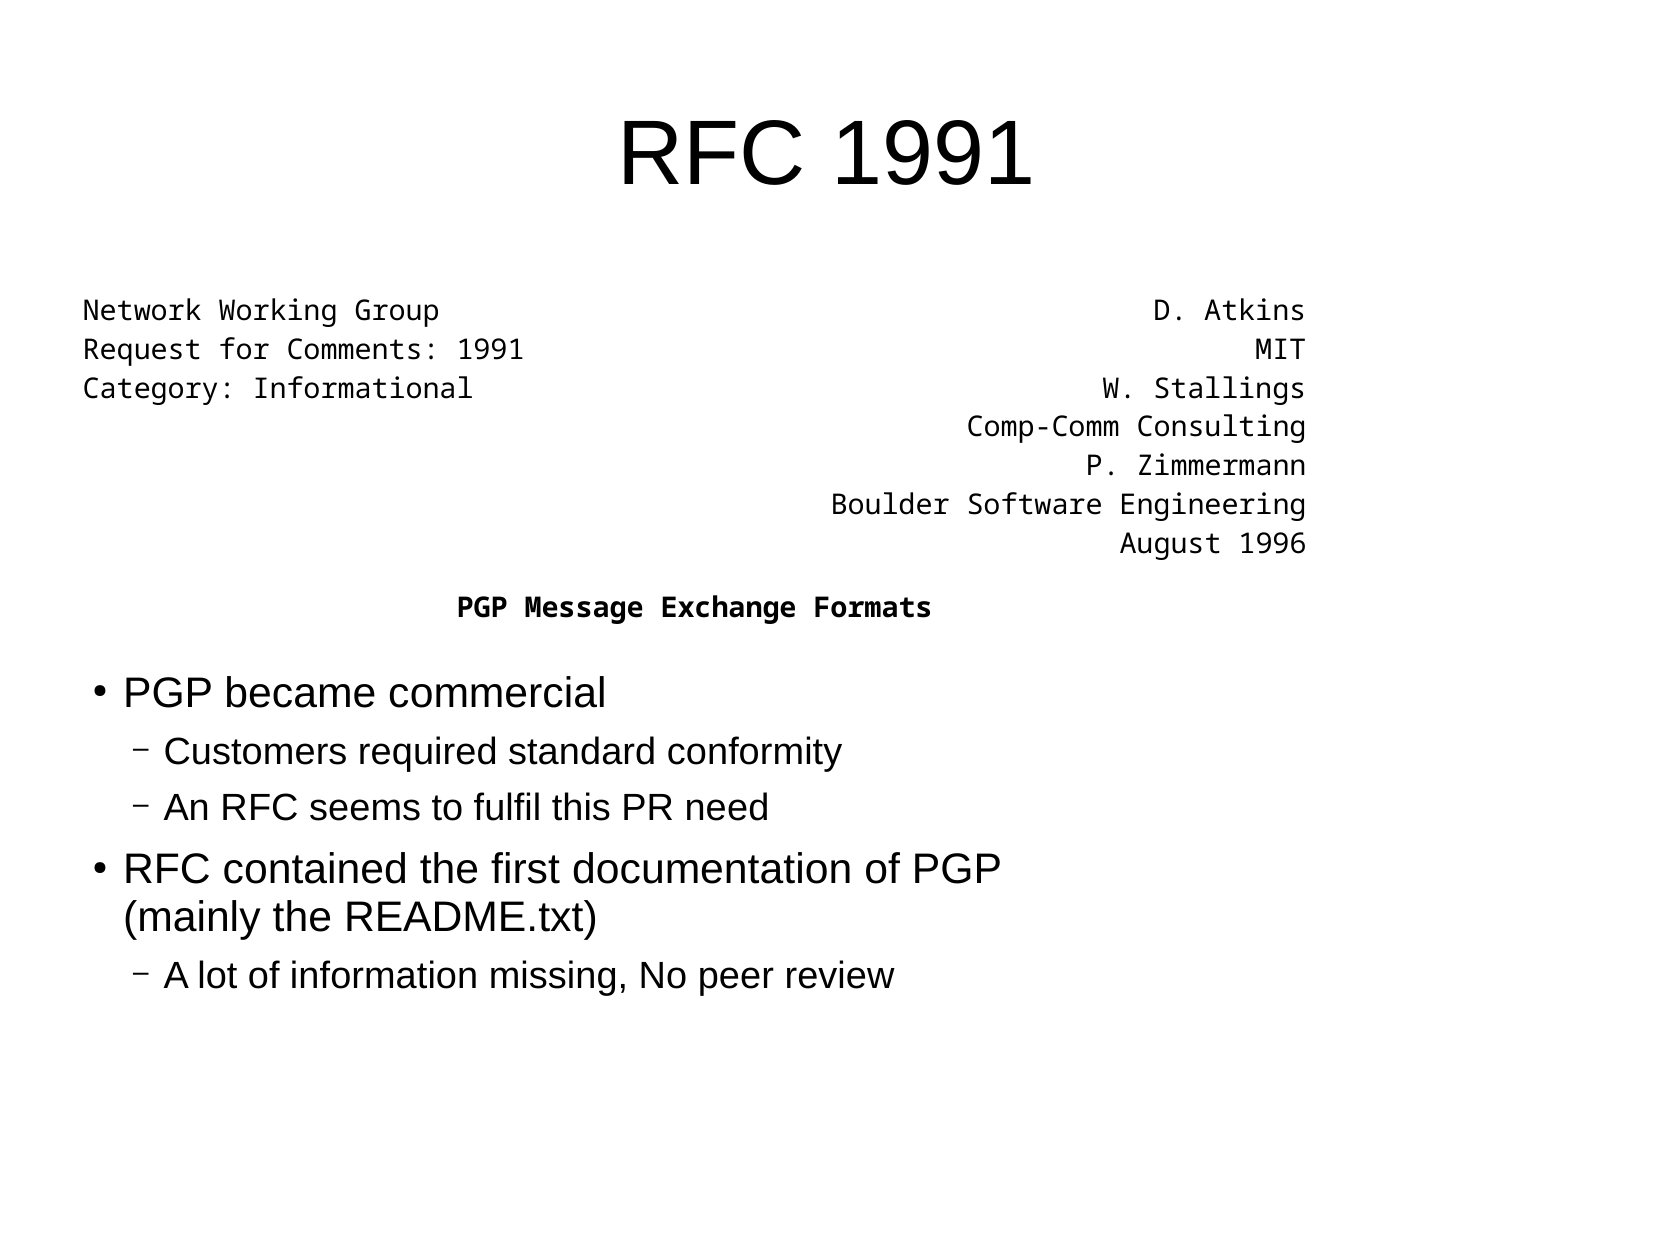

# RFC 1991
Network Working Group D. Atkins
Request for Comments: 1991 MIT
Category: Informational W. Stallings
 Comp-Comm Consulting
 P. Zimmermann
 Boulder Software Engineering
 August 1996
 PGP Message Exchange Formats
PGP became commercial
Customers required standard conformity
An RFC seems to fulfil this PR need
RFC contained the first documentation of PGP
(mainly the README.txt)
A lot of information missing, No peer review